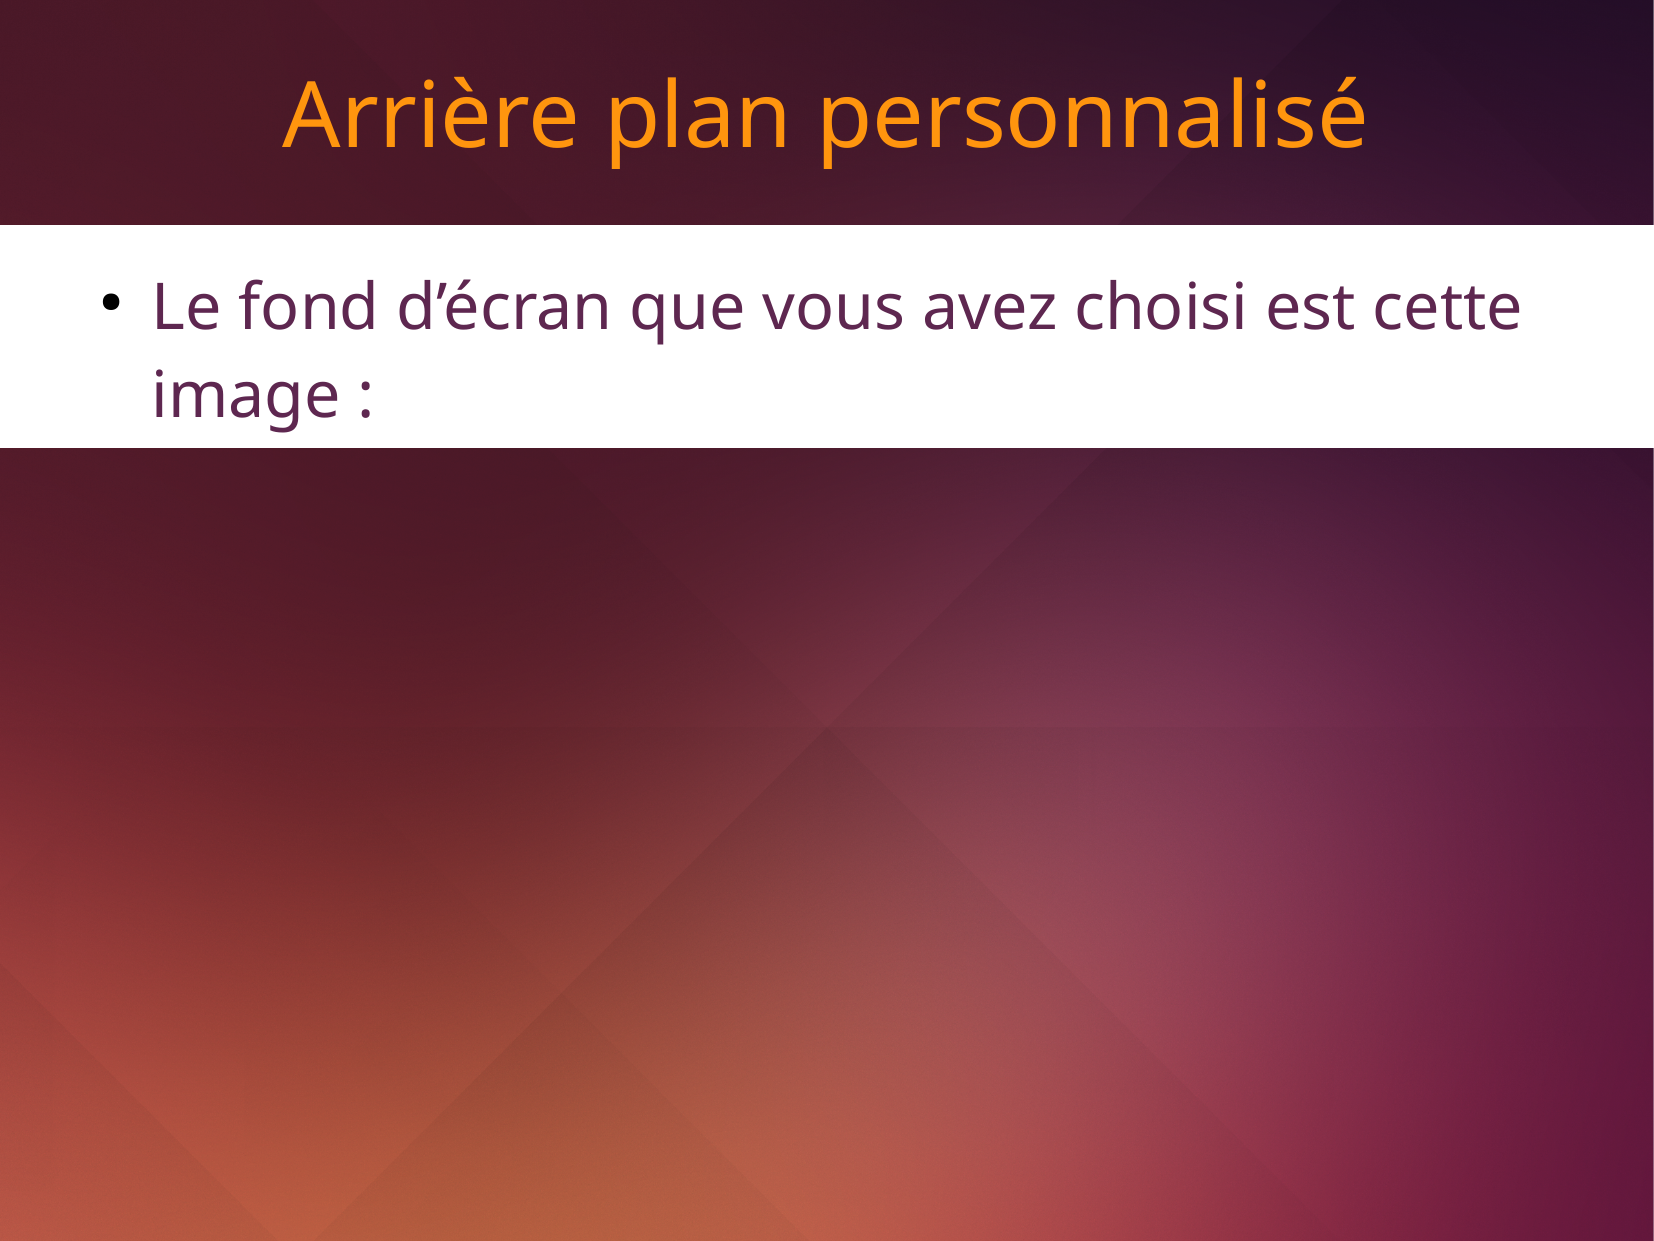

# Arrière plan personnalisé
Le fond d’écran que vous avez choisi est cette image :